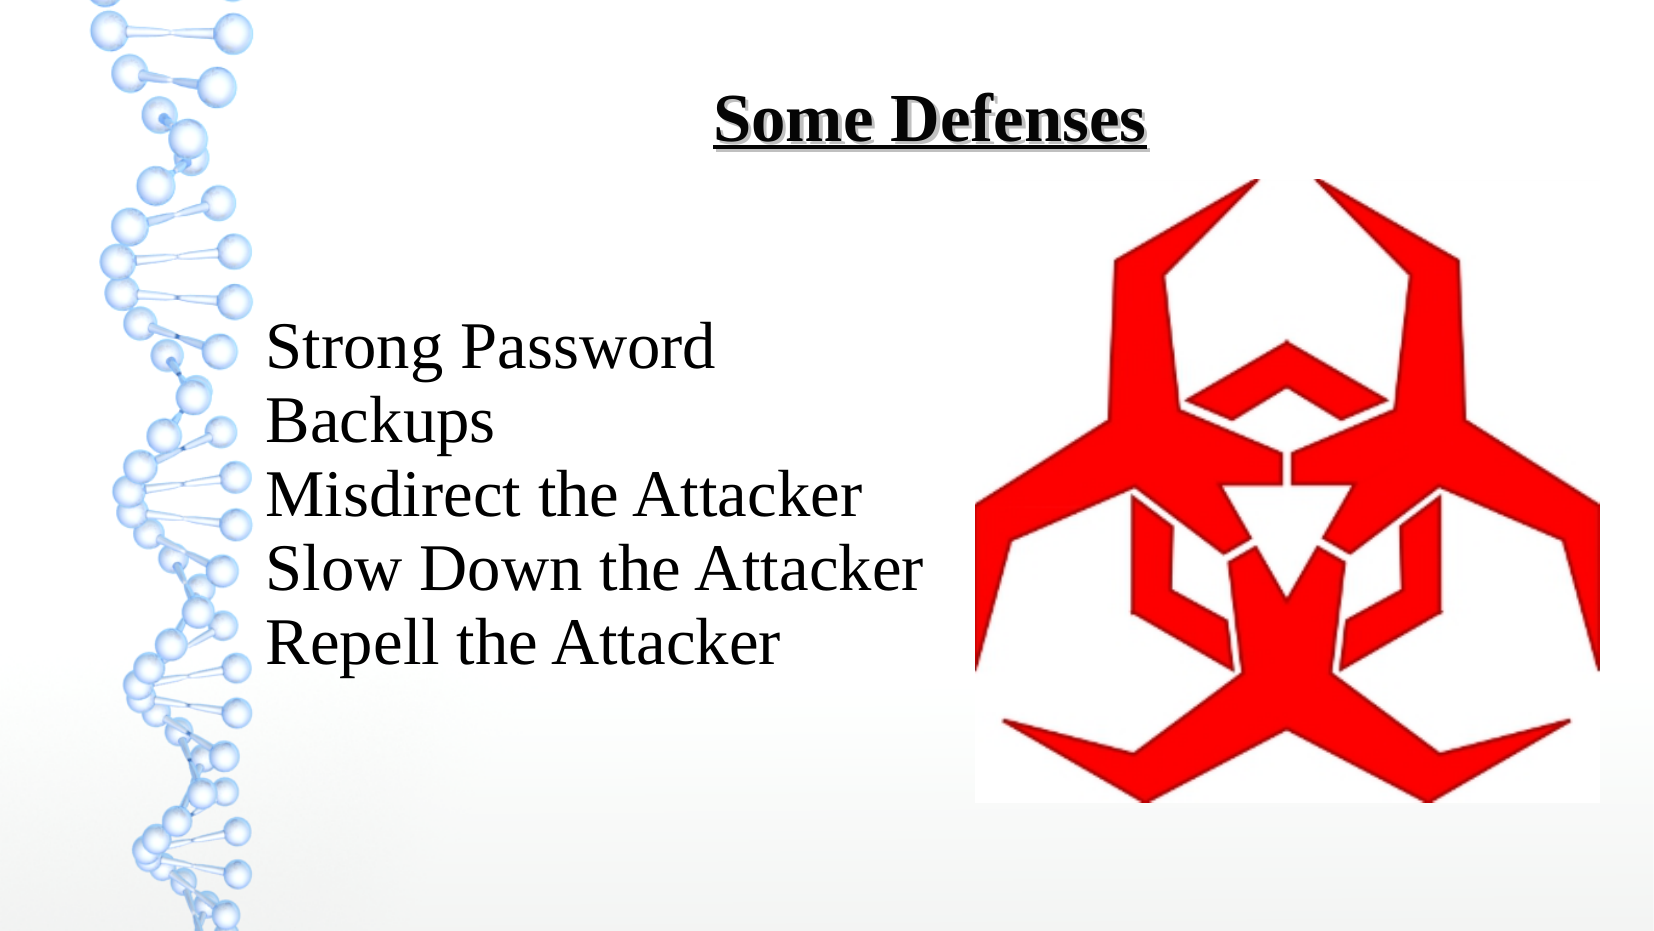

# Some Defenses
Strong Password
Backups
Misdirect the Attacker
Slow Down the Attacker
Repell the Attacker